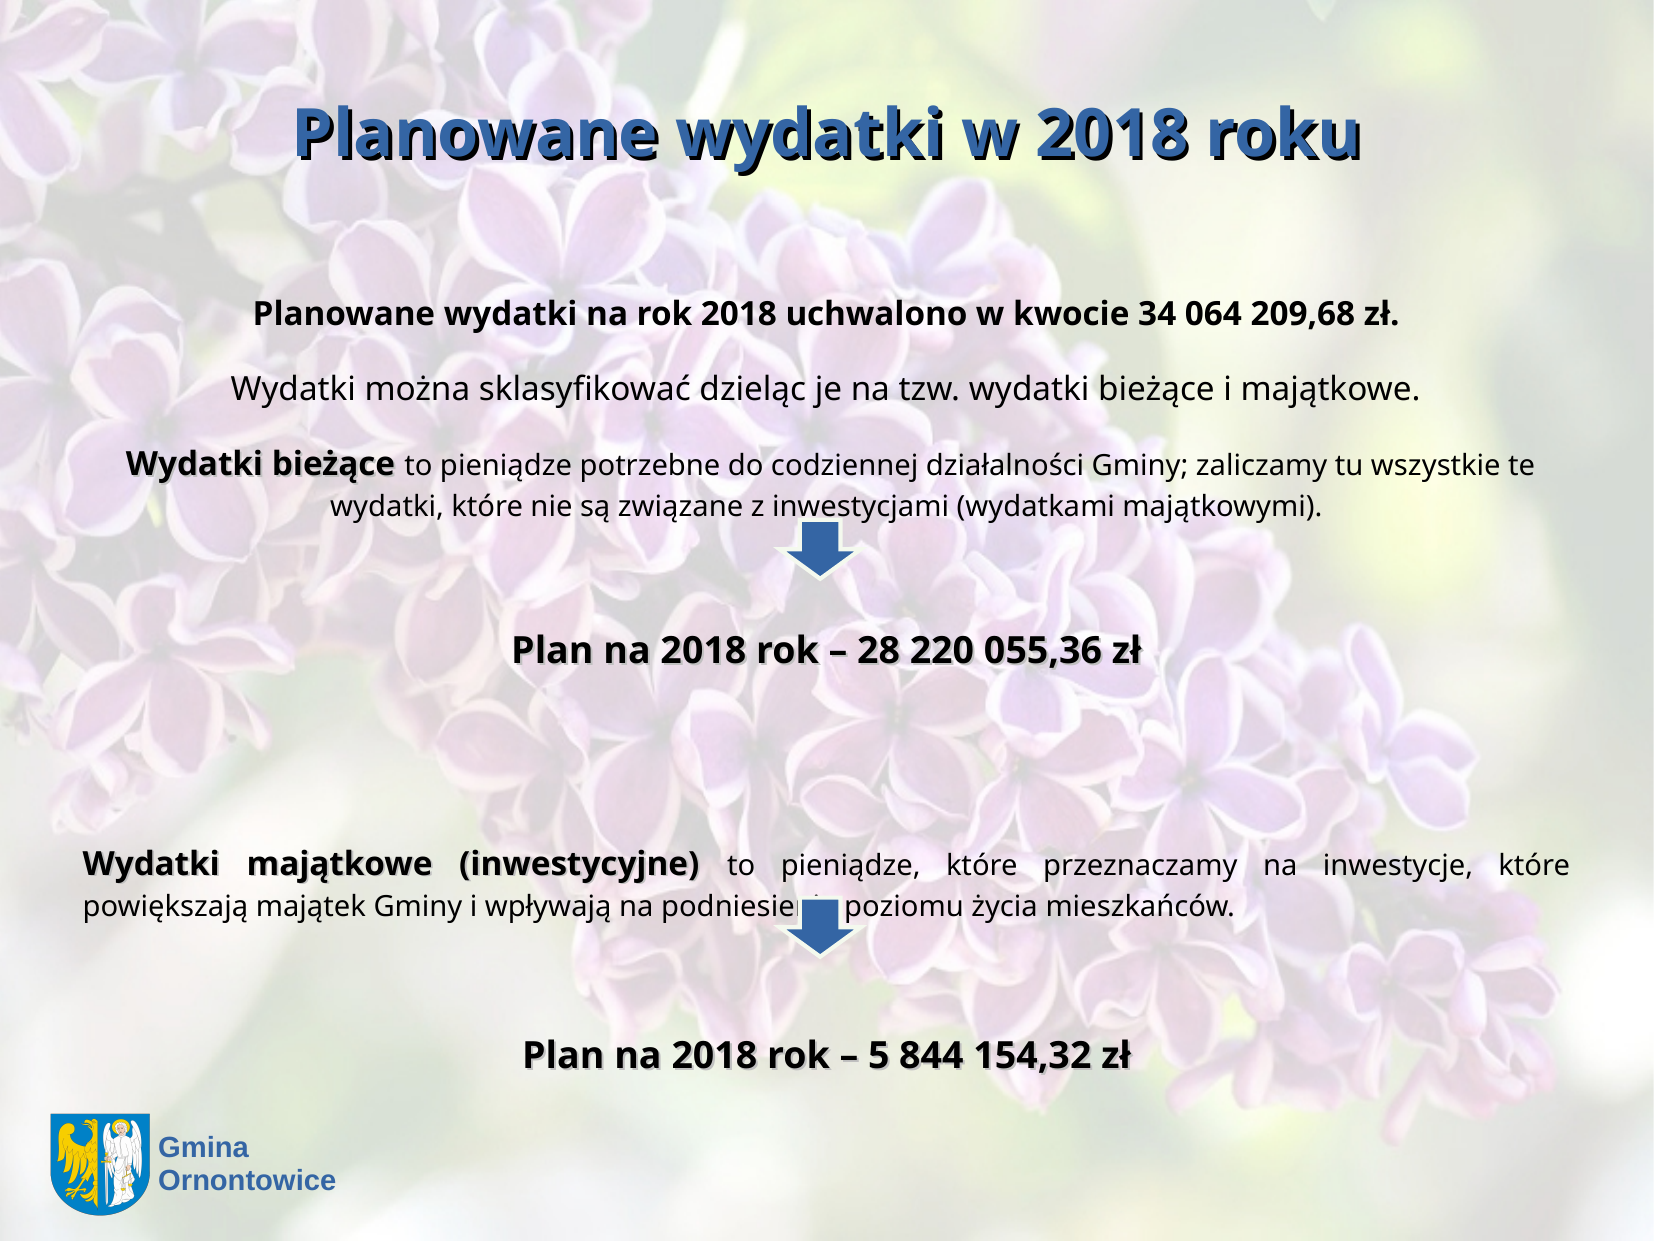

# Planowane wydatki w 2018 roku
Planowane wydatki na rok 2018 uchwalono w kwocie 34 064 209,68 zł.
Wydatki można sklasyfikować dzieląc je na tzw. wydatki bieżące i majątkowe.
 Wydatki bieżące to pieniądze potrzebne do codziennej działalności Gminy; zaliczamy tu wszystkie te wydatki, które nie są związane z inwestycjami (wydatkami majątkowymi).
Plan na 2018 rok – 28 220 055,36 zł
Wydatki majątkowe (inwestycyjne) to pieniądze, które przeznaczamy na inwestycje, które powiększają majątek Gminy i wpływają na podniesienie poziomu życia mieszkańców.
Plan na 2018 rok – 5 844 154,32 zł